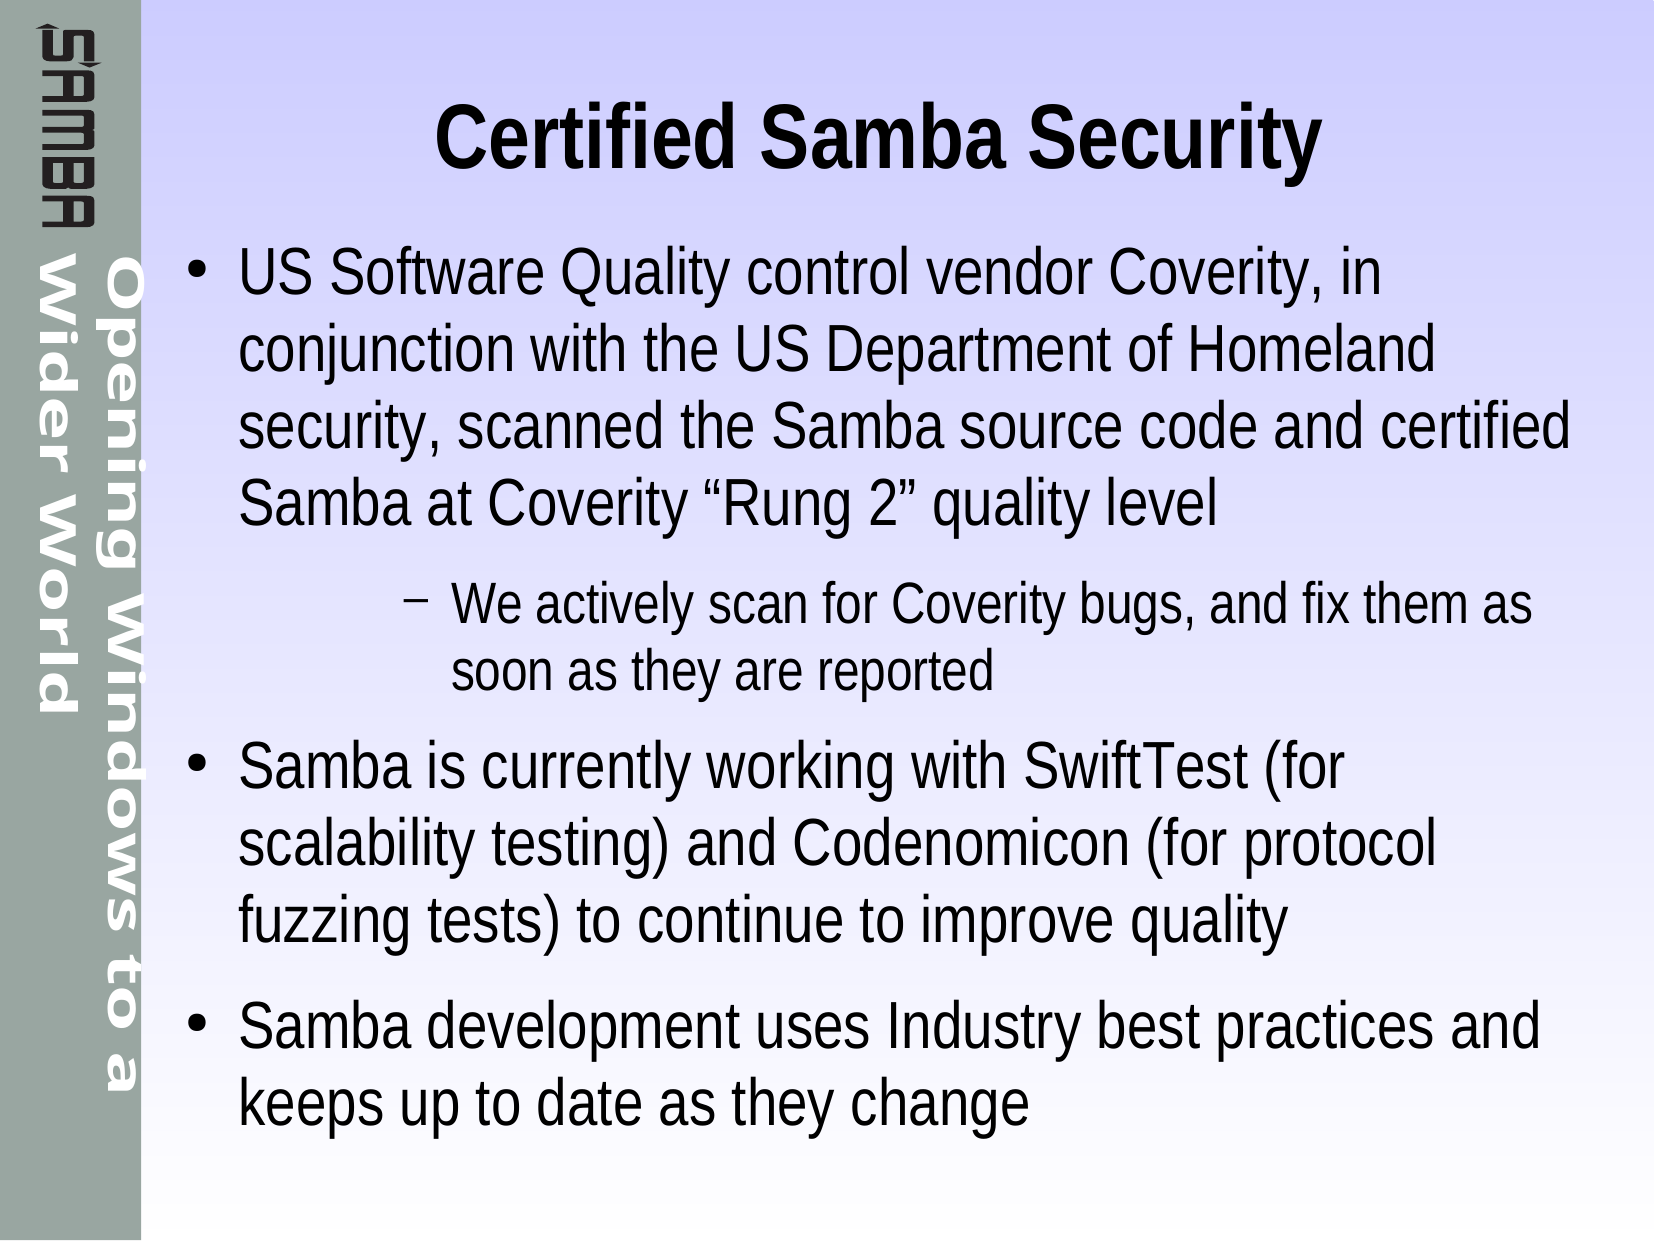

# Certified Samba Security
US Software Quality control vendor Coverity, in conjunction with the US Department of Homeland security, scanned the Samba source code and certified Samba at Coverity “Rung 2” quality level
We actively scan for Coverity bugs, and fix them as soon as they are reported
Samba is currently working with SwiftTest (for scalability testing) and Codenomicon (for protocol fuzzing tests) to continue to improve quality
Samba development uses Industry best practices and keeps up to date as they change